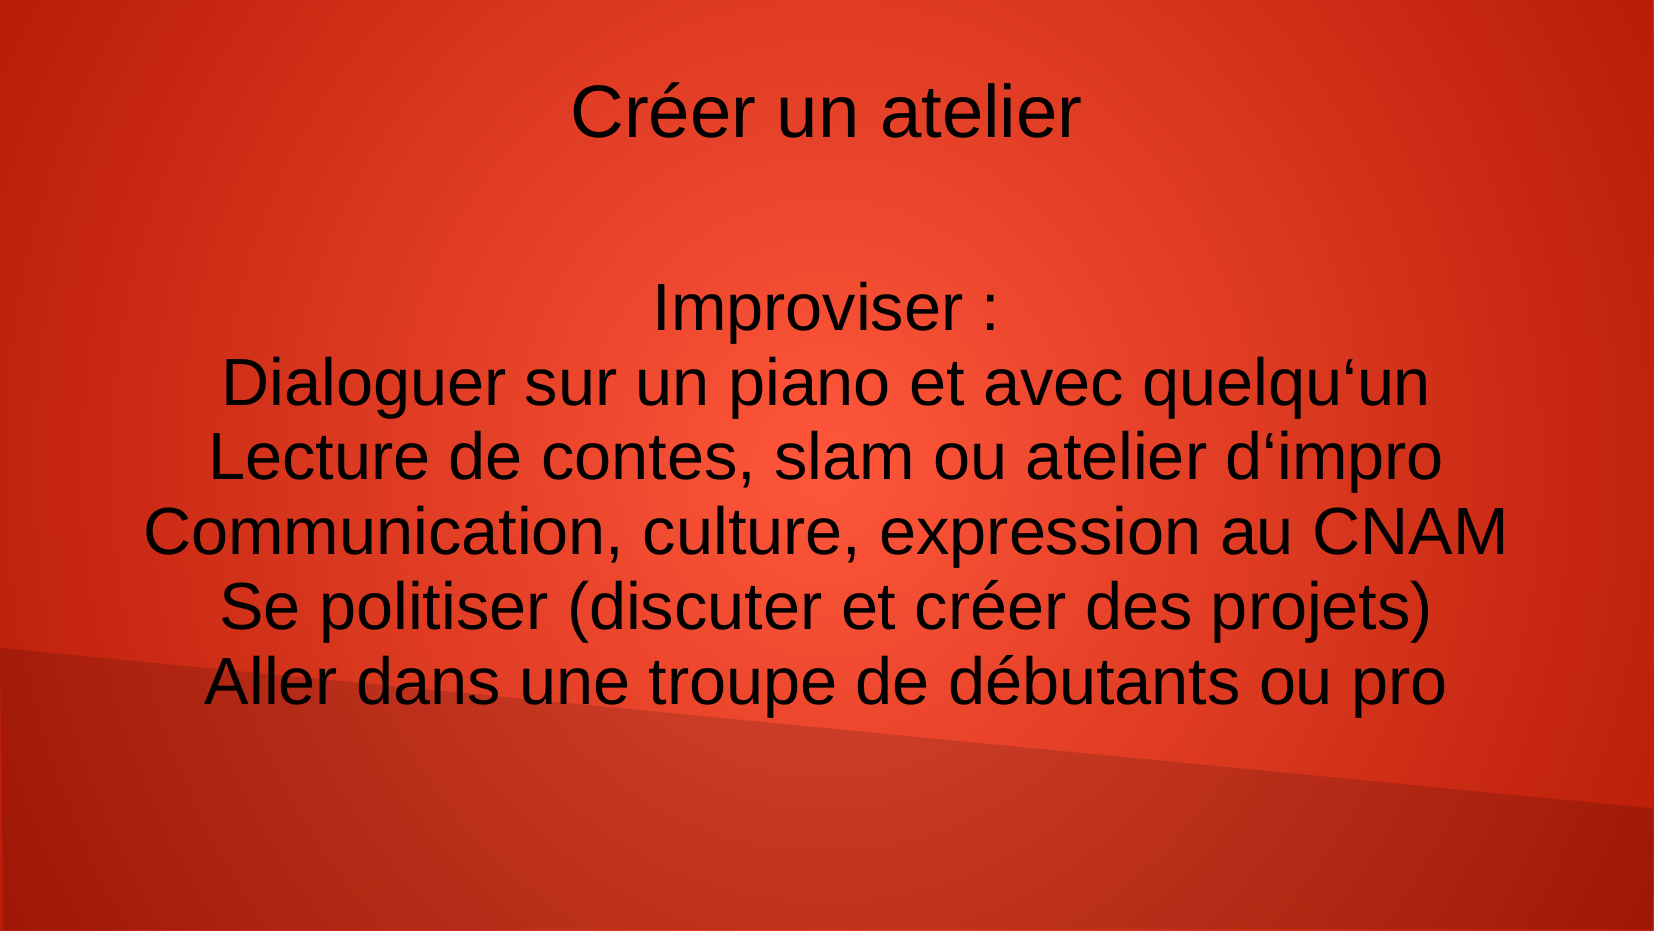

# Créer un atelier
Improviser :
Dialoguer sur un piano et avec quelqu‘un
Lecture de contes, slam ou atelier d‘impro
Communication, culture, expression au CNAM
Se politiser (discuter et créer des projets)
Aller dans une troupe de débutants ou pro